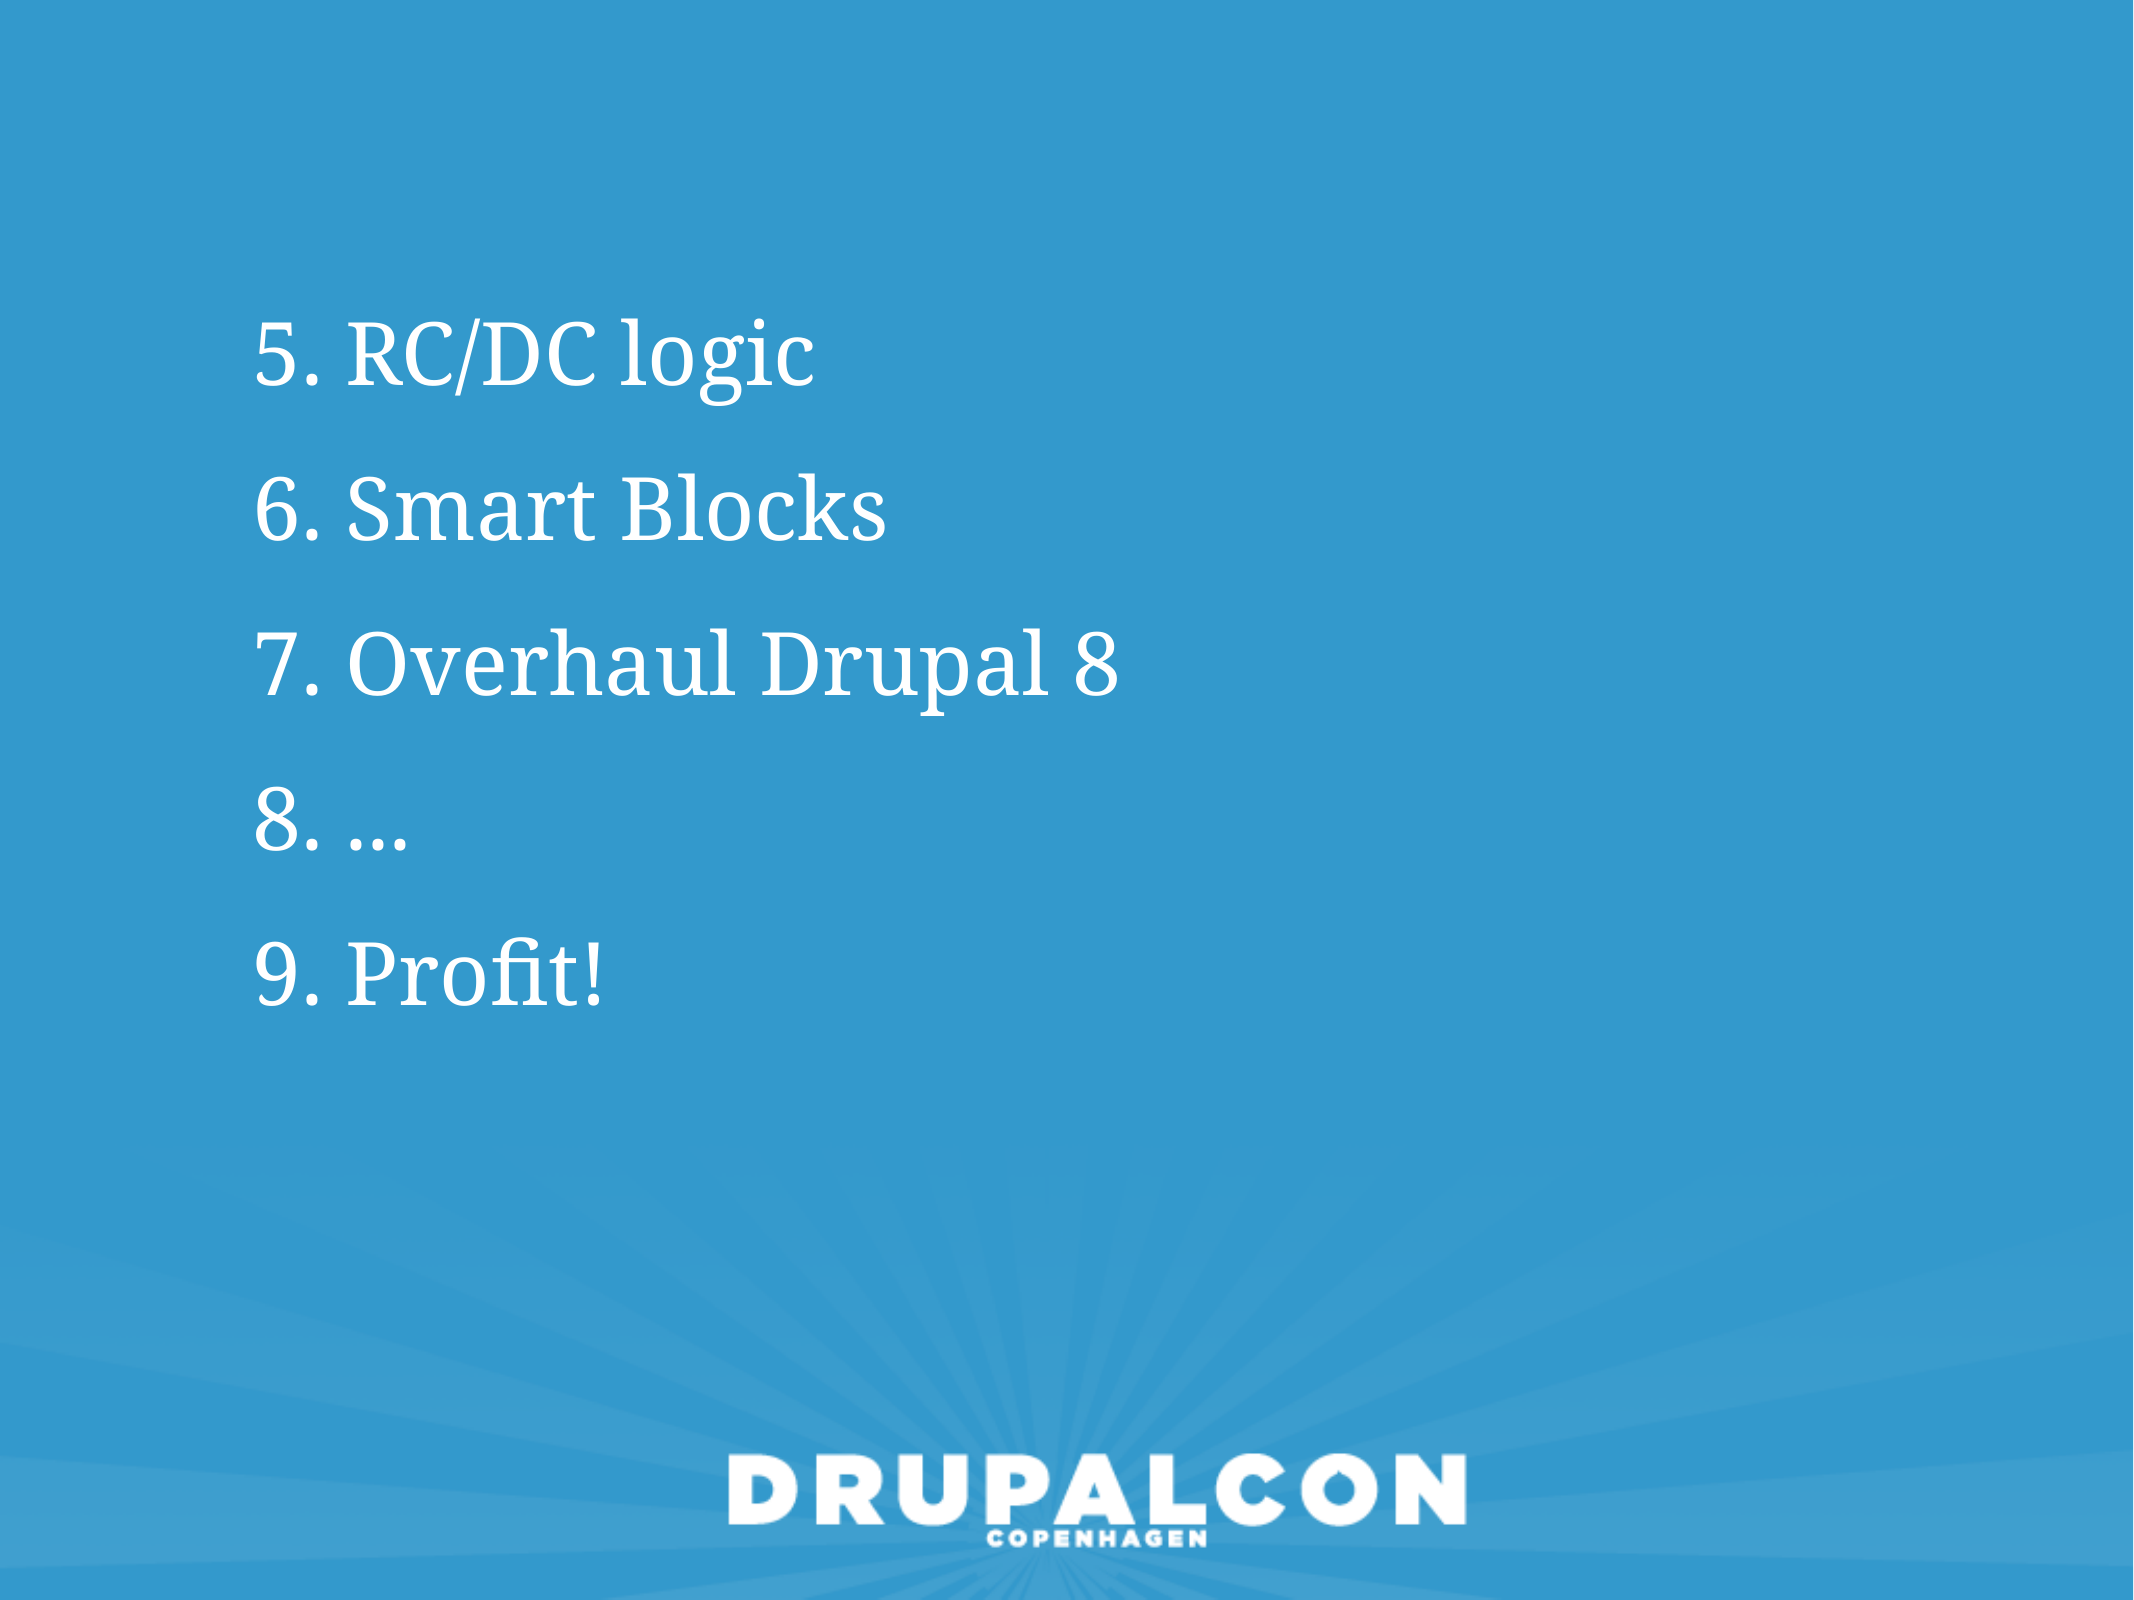

# RC/DC logic
Smart Blocks
Overhaul Drupal 8
...
Profit!